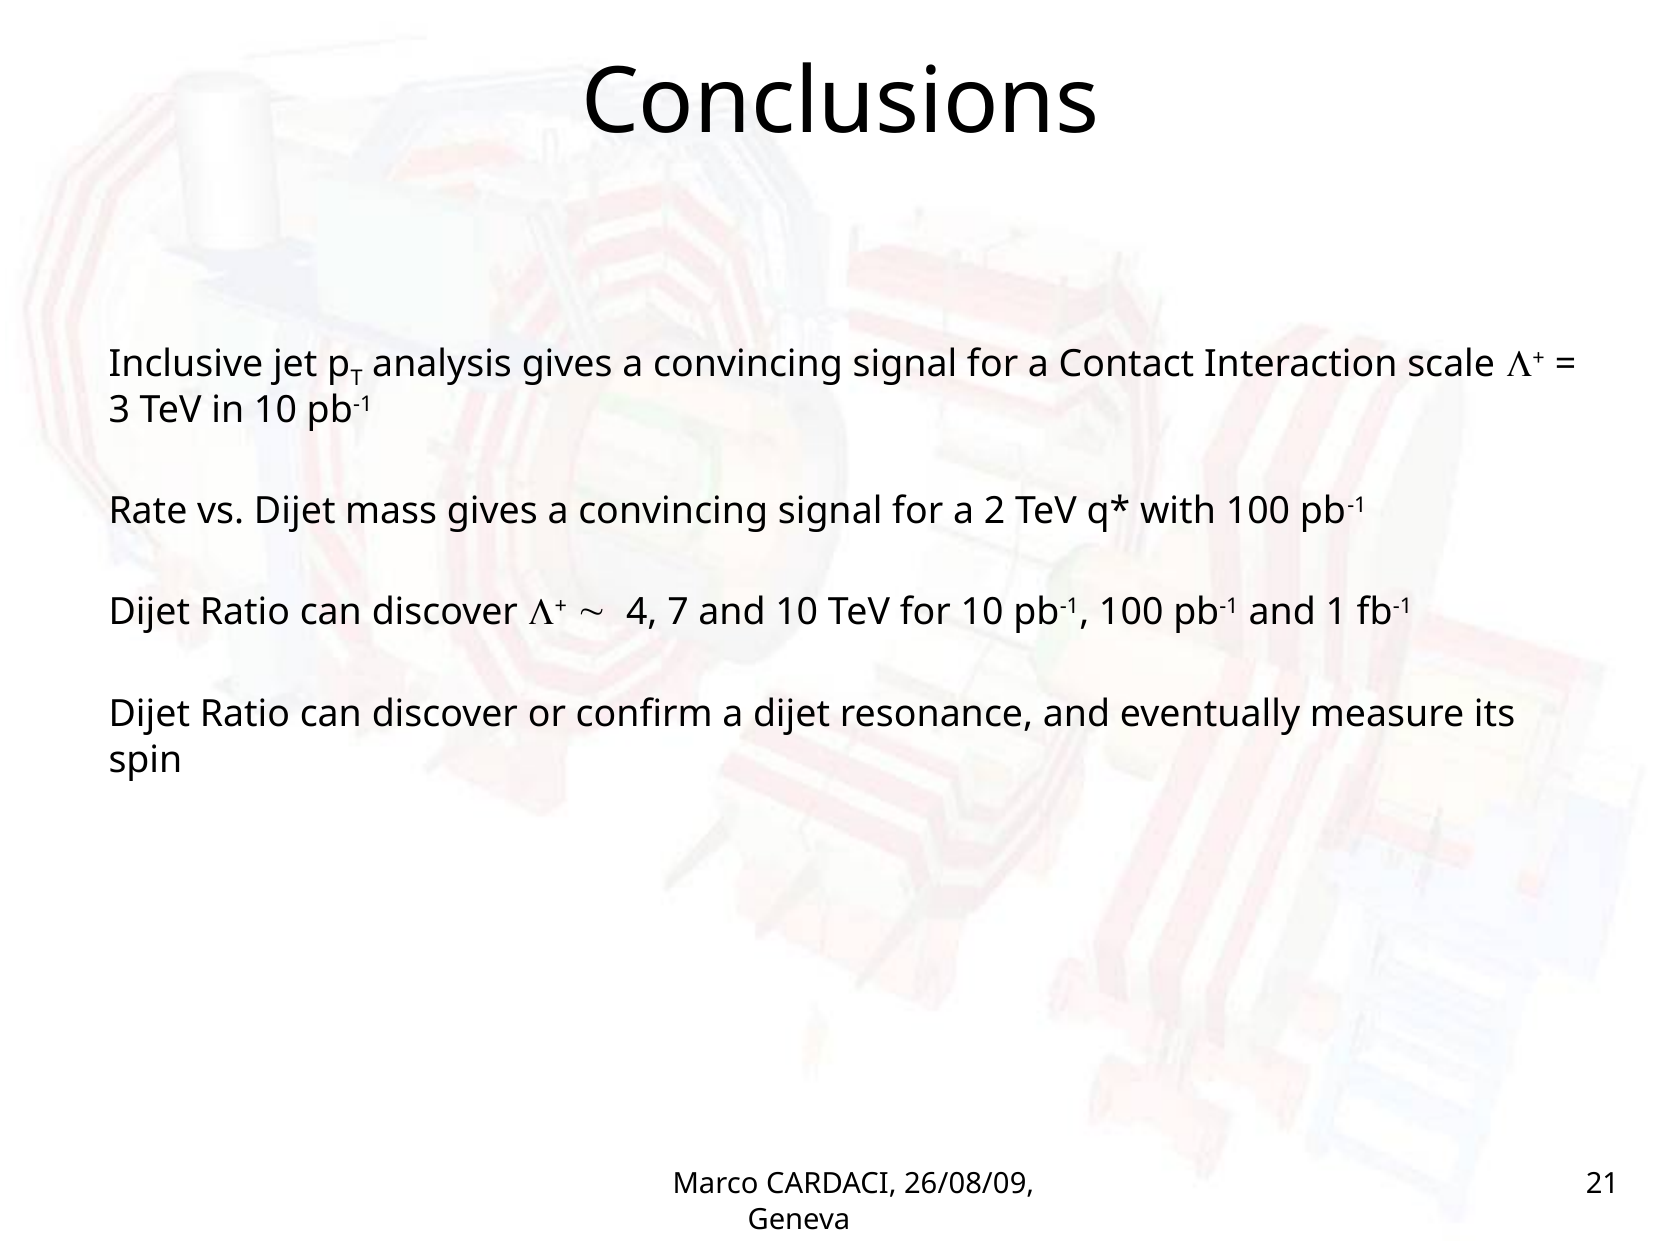

# Conclusions
Inclusive jet pT analysis gives a convincing signal for a Contact Interaction scale + = 3 TeV in 10 pb-1
Rate vs. Dijet mass gives a convincing signal for a 2 TeV q* with 100 pb-1
Dijet Ratio can discover +  4, 7 and 10 TeV for 10 pb-1, 100 pb-1 and 1 fb-1
Dijet Ratio can discover or confirm a dijet resonance, and eventually measure its spin
Marco CARDACI, 26/08/09, Geneva
21